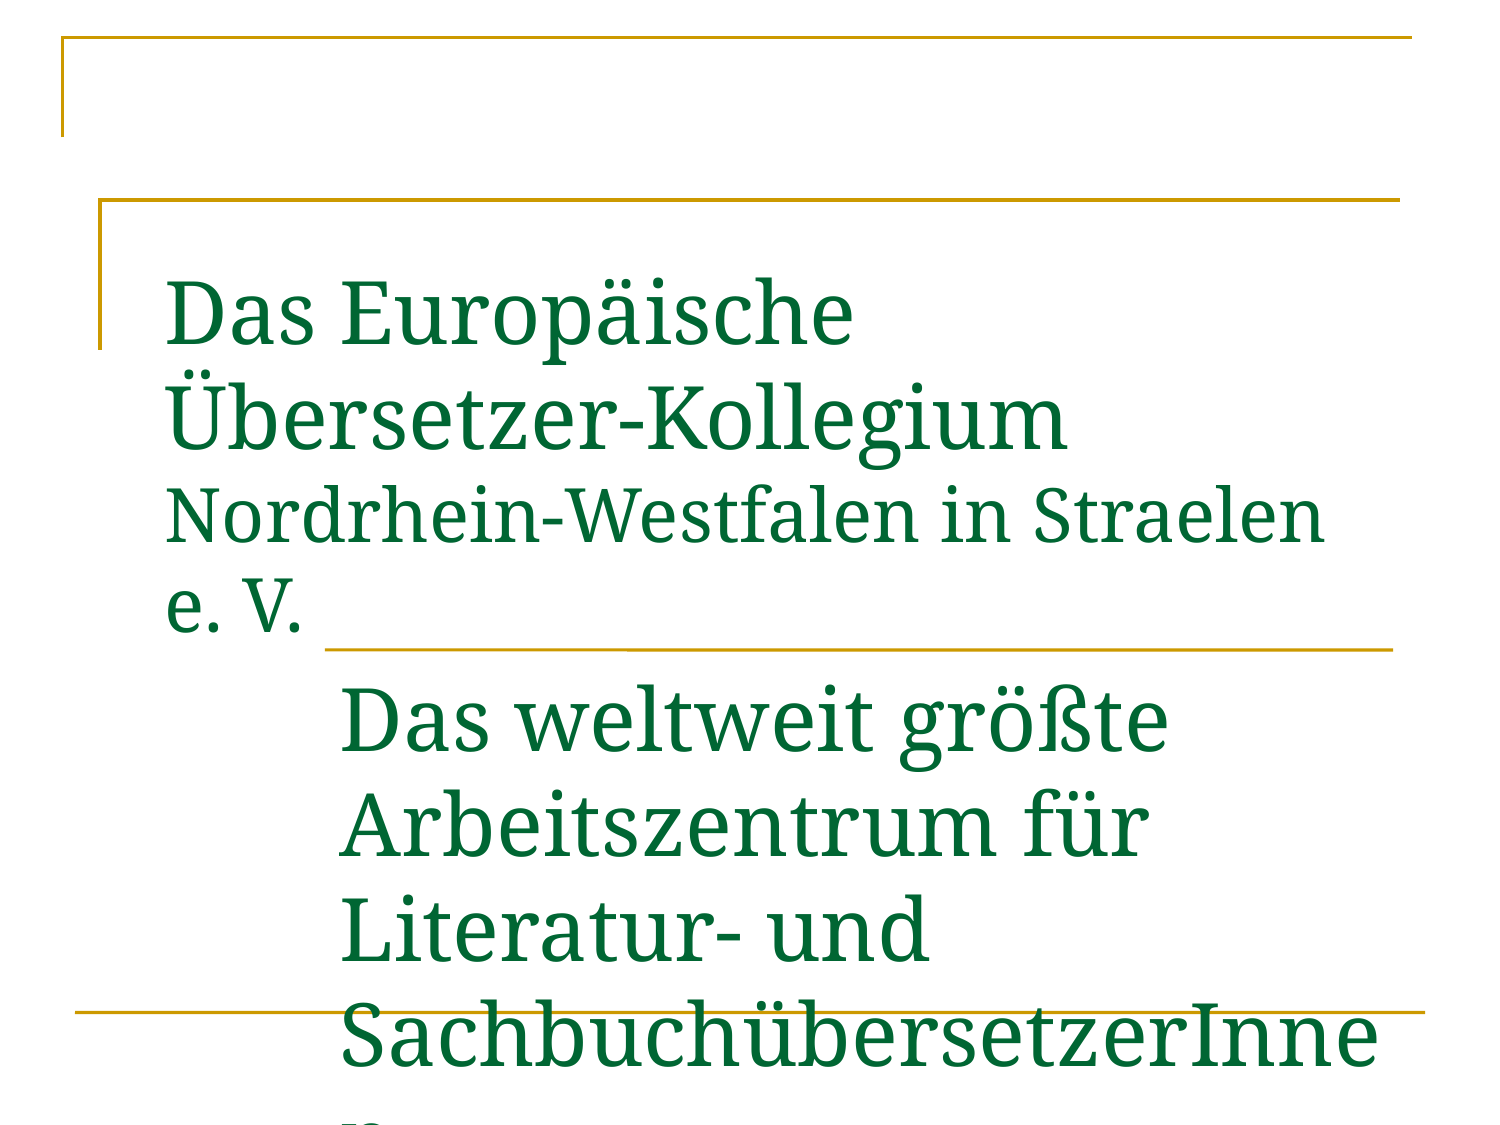

# Das Europäische Übersetzer-Kollegium Nordrhein-Westfalen in Straelen e. V.
Das weltweit größte Arbeitszentrum für Literatur- und SachbuchübersetzerInnen